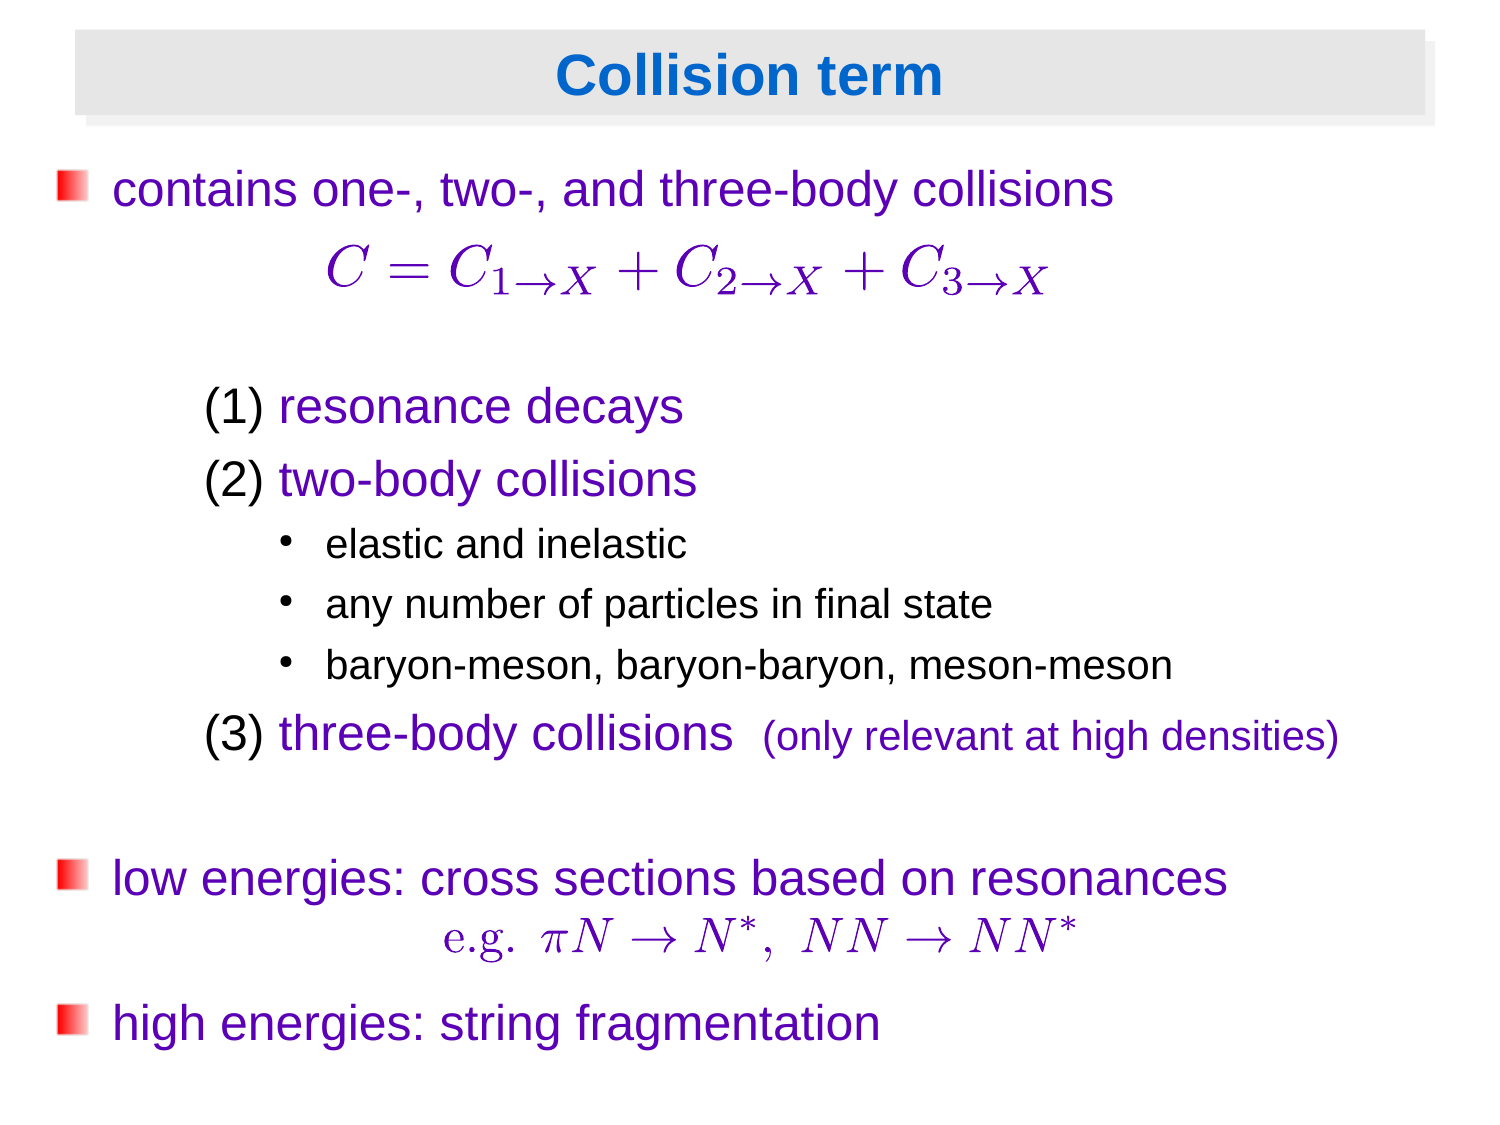

# Collision term
contains one-, two-, and three-body collisions
 resonance decays
 two-body collisions
elastic and inelastic
any number of particles in final state
baryon-meson, baryon-baryon, meson-meson
 three-body collisions (only relevant at high densities)
low energies: cross sections based on resonances
high energies: string fragmentation